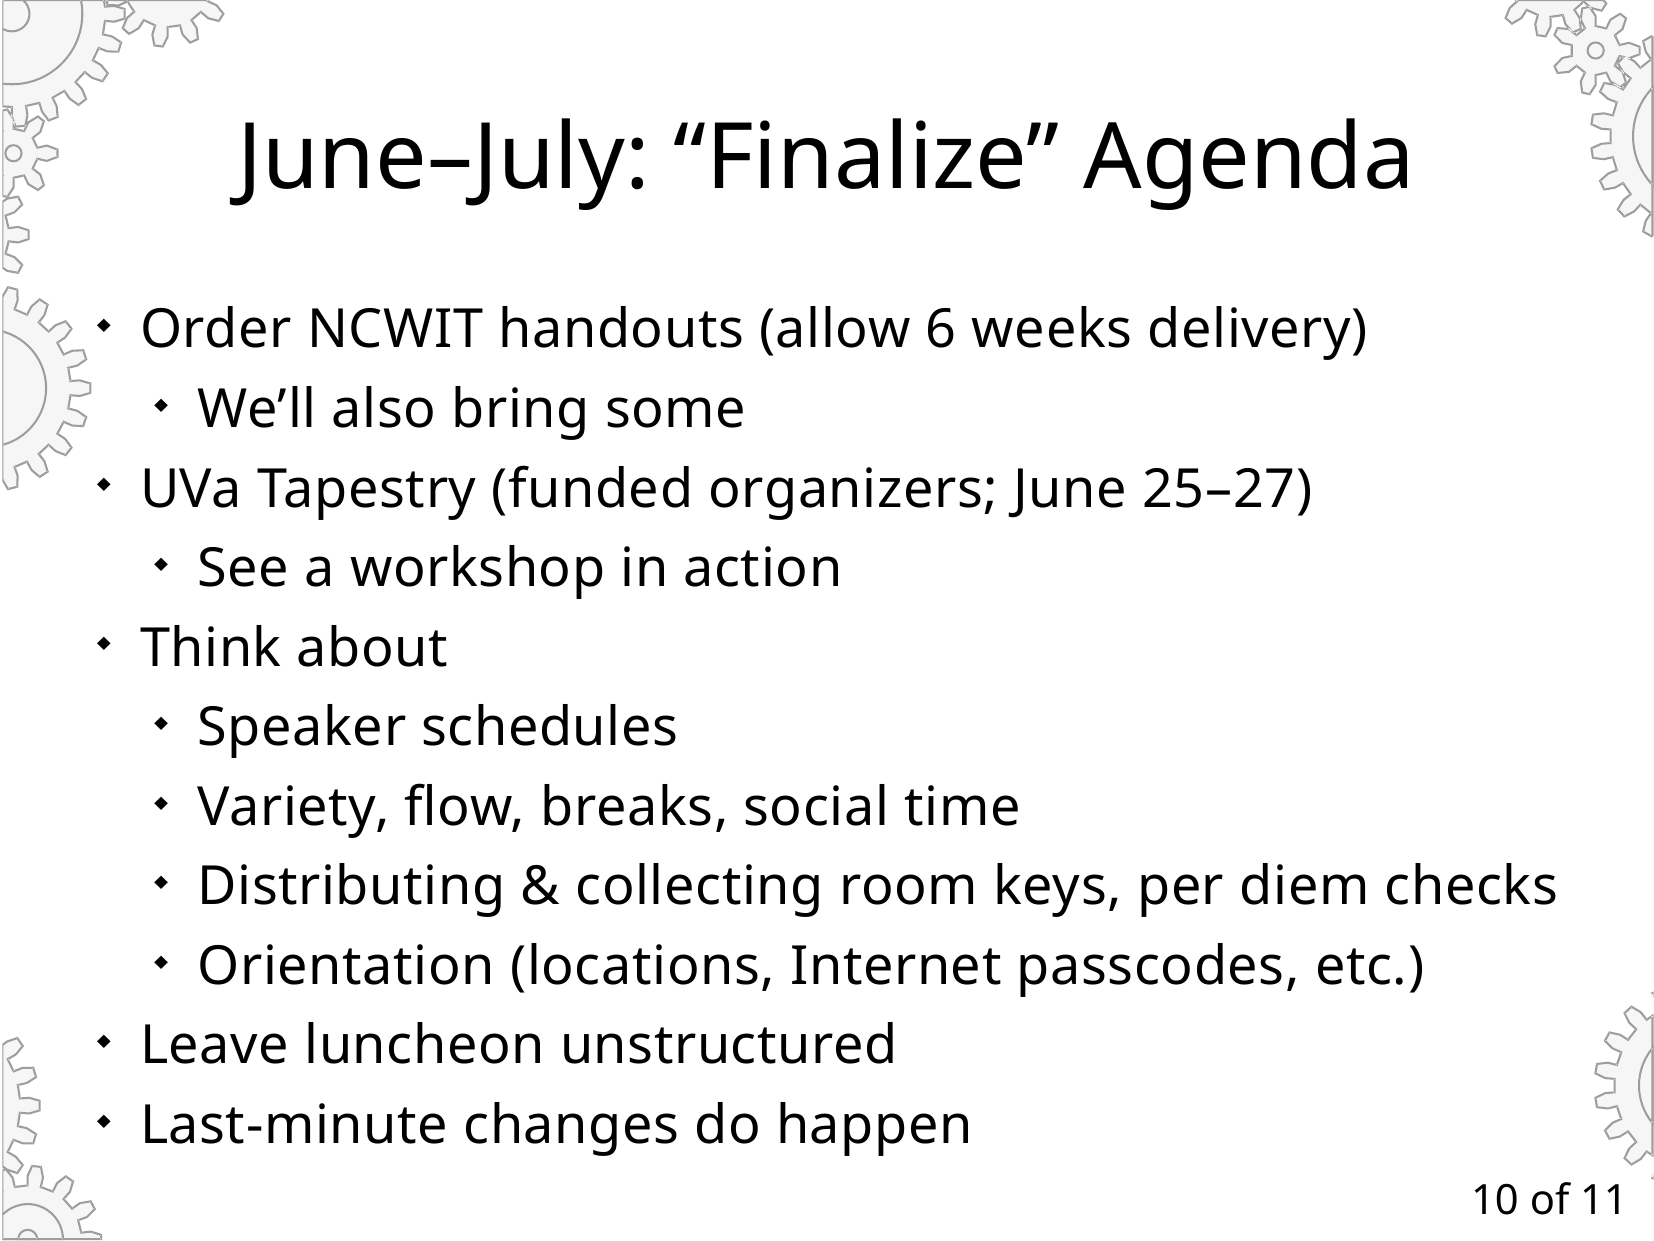

# June–July: “Finalize” Agenda
Order NCWIT handouts (allow 6 weeks delivery)
We’ll also bring some
UVa Tapestry (funded organizers; June 25–27)
See a workshop in action
Think about
Speaker schedules
Variety, flow, breaks, social time
Distributing & collecting room keys, per diem checks
Orientation (locations, Internet passcodes, etc.)
Leave luncheon unstructured
Last-minute changes do happen